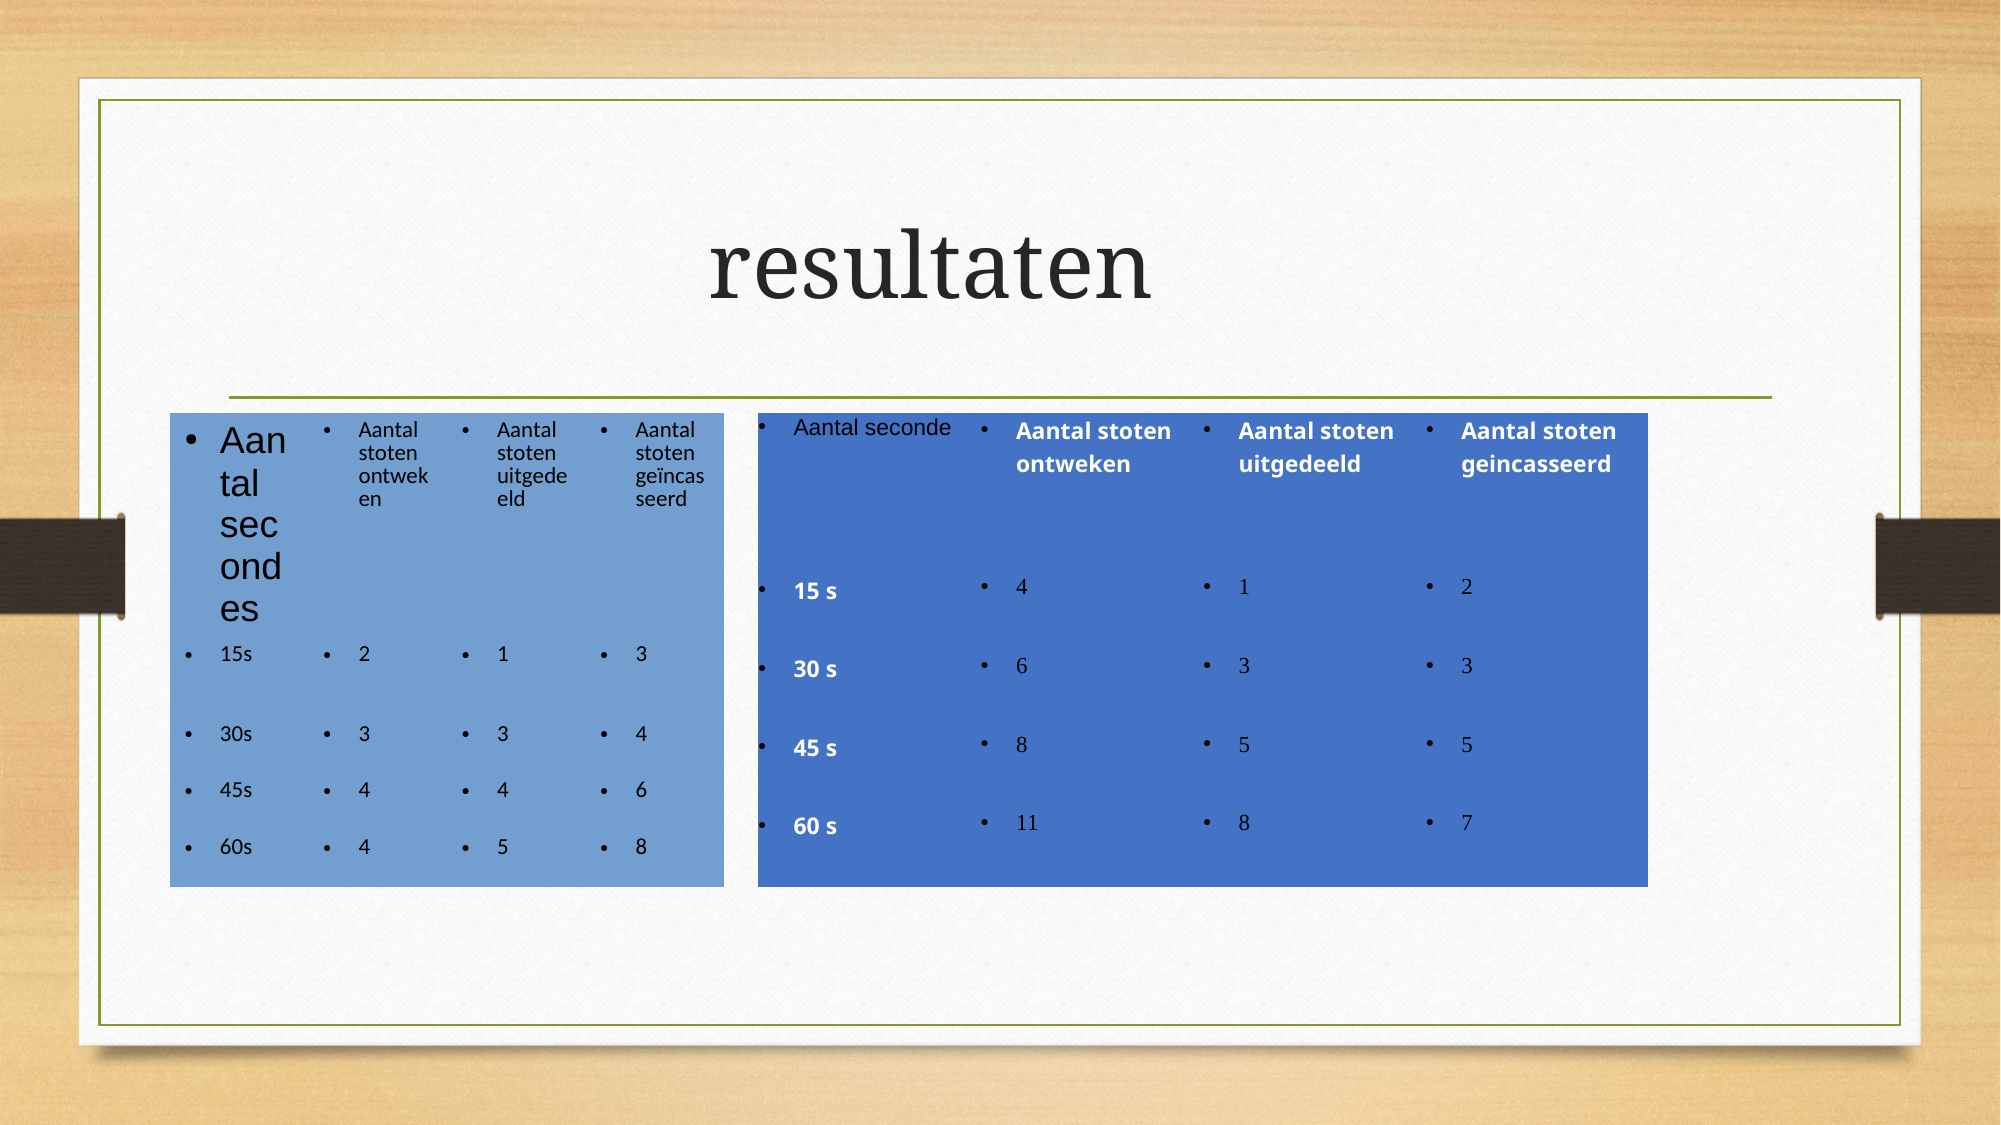

0-meting van Pablo da Grakka
  
In dit data is goed te zien dat er minder stoten ontweken worden dan geïncasseerd worden. En dit gaan we proberen te vermijden met ons project. We hebben het in tijd stappen gedaan omdat je in een bokswedstrijd ook heel uitgeput kan worden, hier houden we rekening mee omdat je ook kan zien dat de stapgrootte in de 1e 30 seconden veel groter is dan in de laatste 30 seconden.
# resultaten
| Aantal secondes | Aantal stoten ontweken | Aantal stoten uitgedeeld | Aantal stoten geïncasseerd |
| --- | --- | --- | --- |
| 15s | 2 | 1 | 3 |
| 30s | 3 | 3 | 4 |
| 45s | 4 | 4 | 6 |
| 60s | 4 | 5 | 8 |
| Aantal seconde | Aantal stoten ontweken | Aantal stoten uitgedeeld | Aantal stoten geincasseerd |
| --- | --- | --- | --- |
| 15 s | 4 | 1 | 2 |
| 30 s | 6 | 3 | 3 |
| 45 s | 8 | 5 | 5 |
| 60 s | 11 | 8 | 7 |